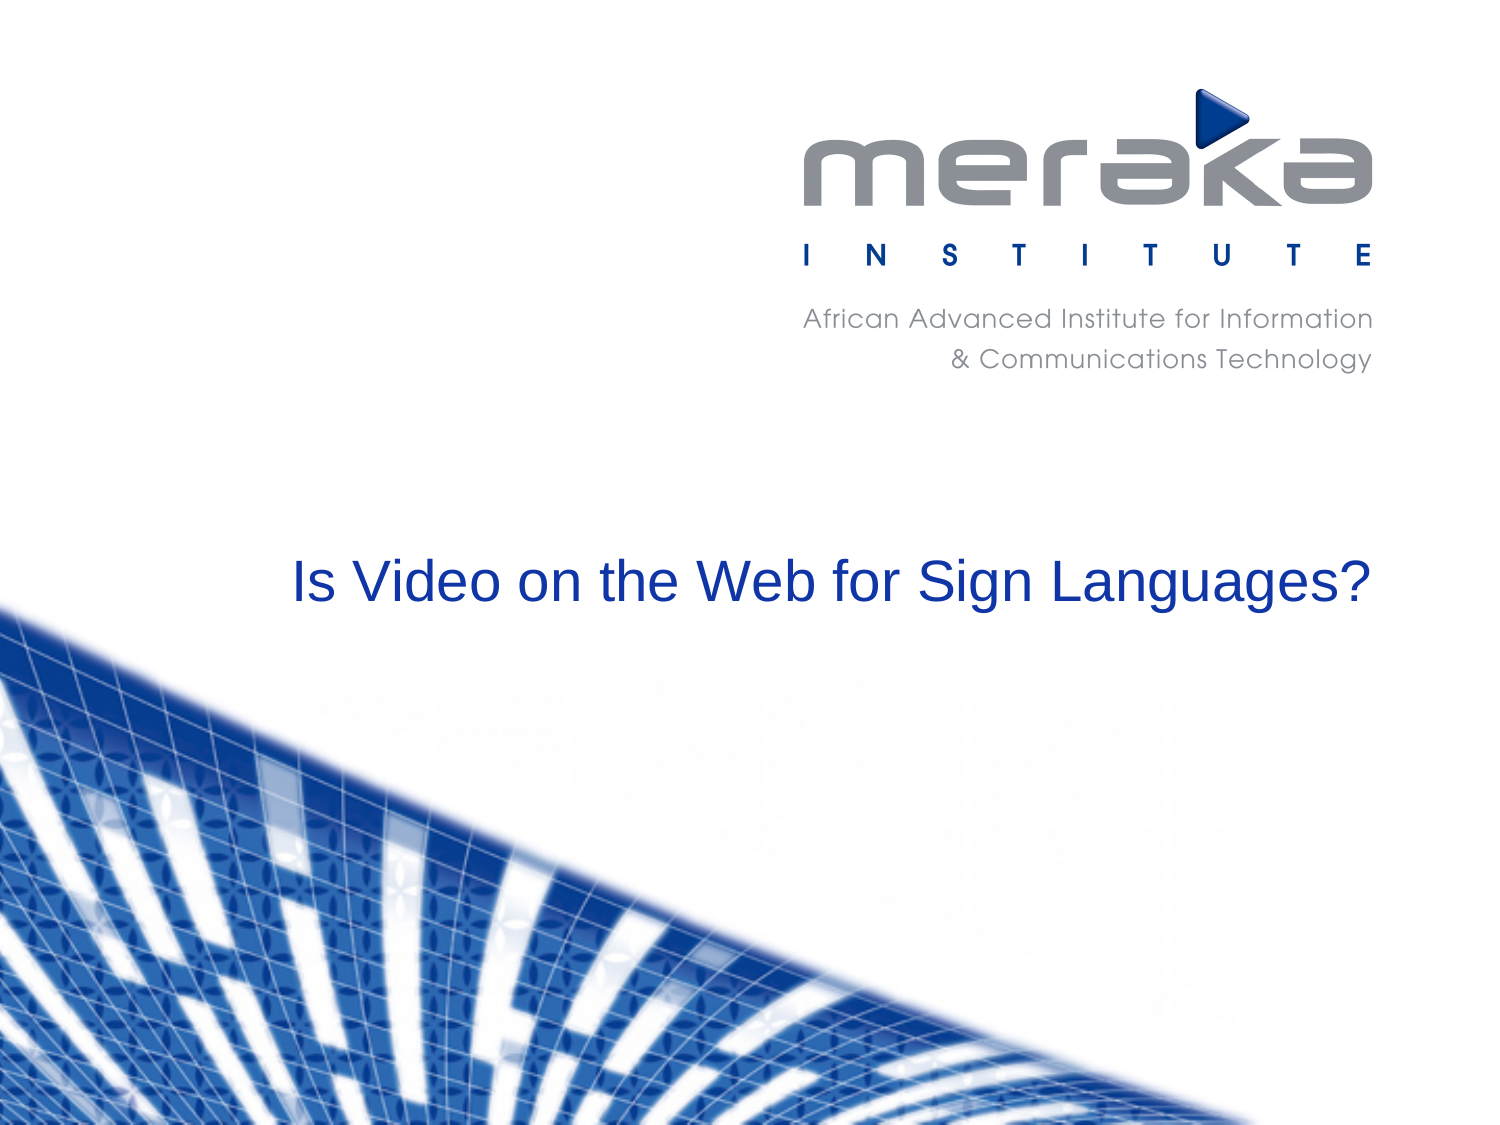

# Is Video on the Web for Sign Languages?